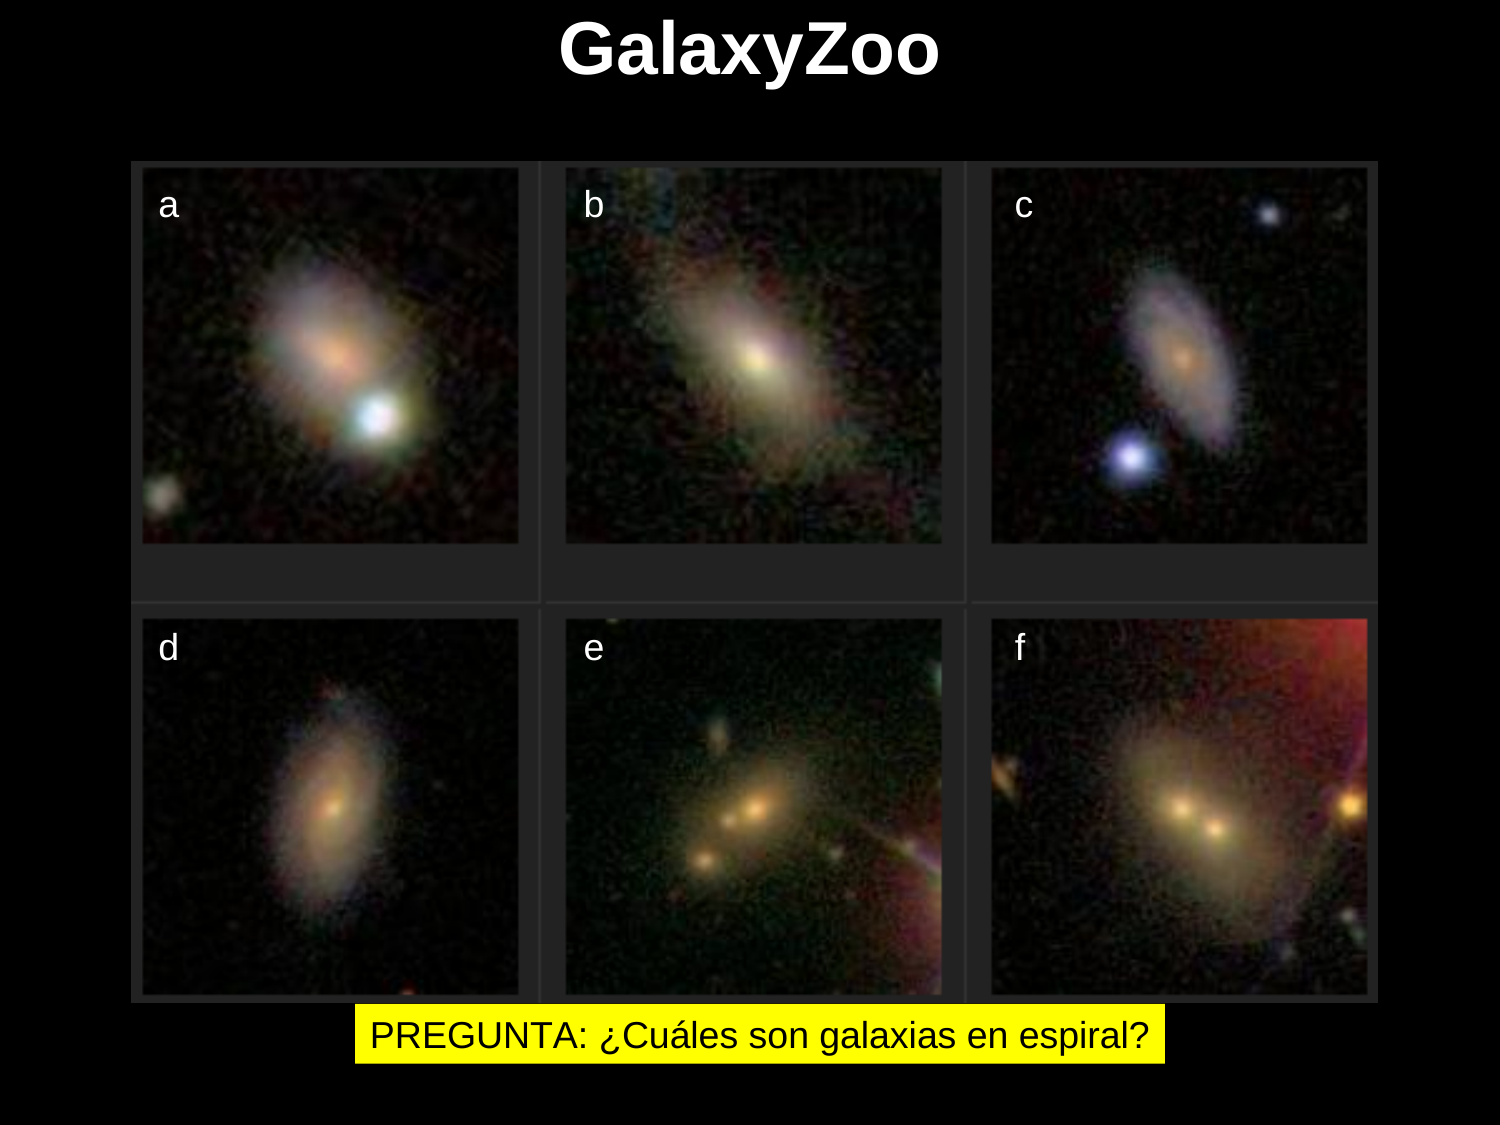

# GalaxyZoo
a
b
c
d
e
f
PREGUNTA: ¿Cuáles son galaxias en espiral?